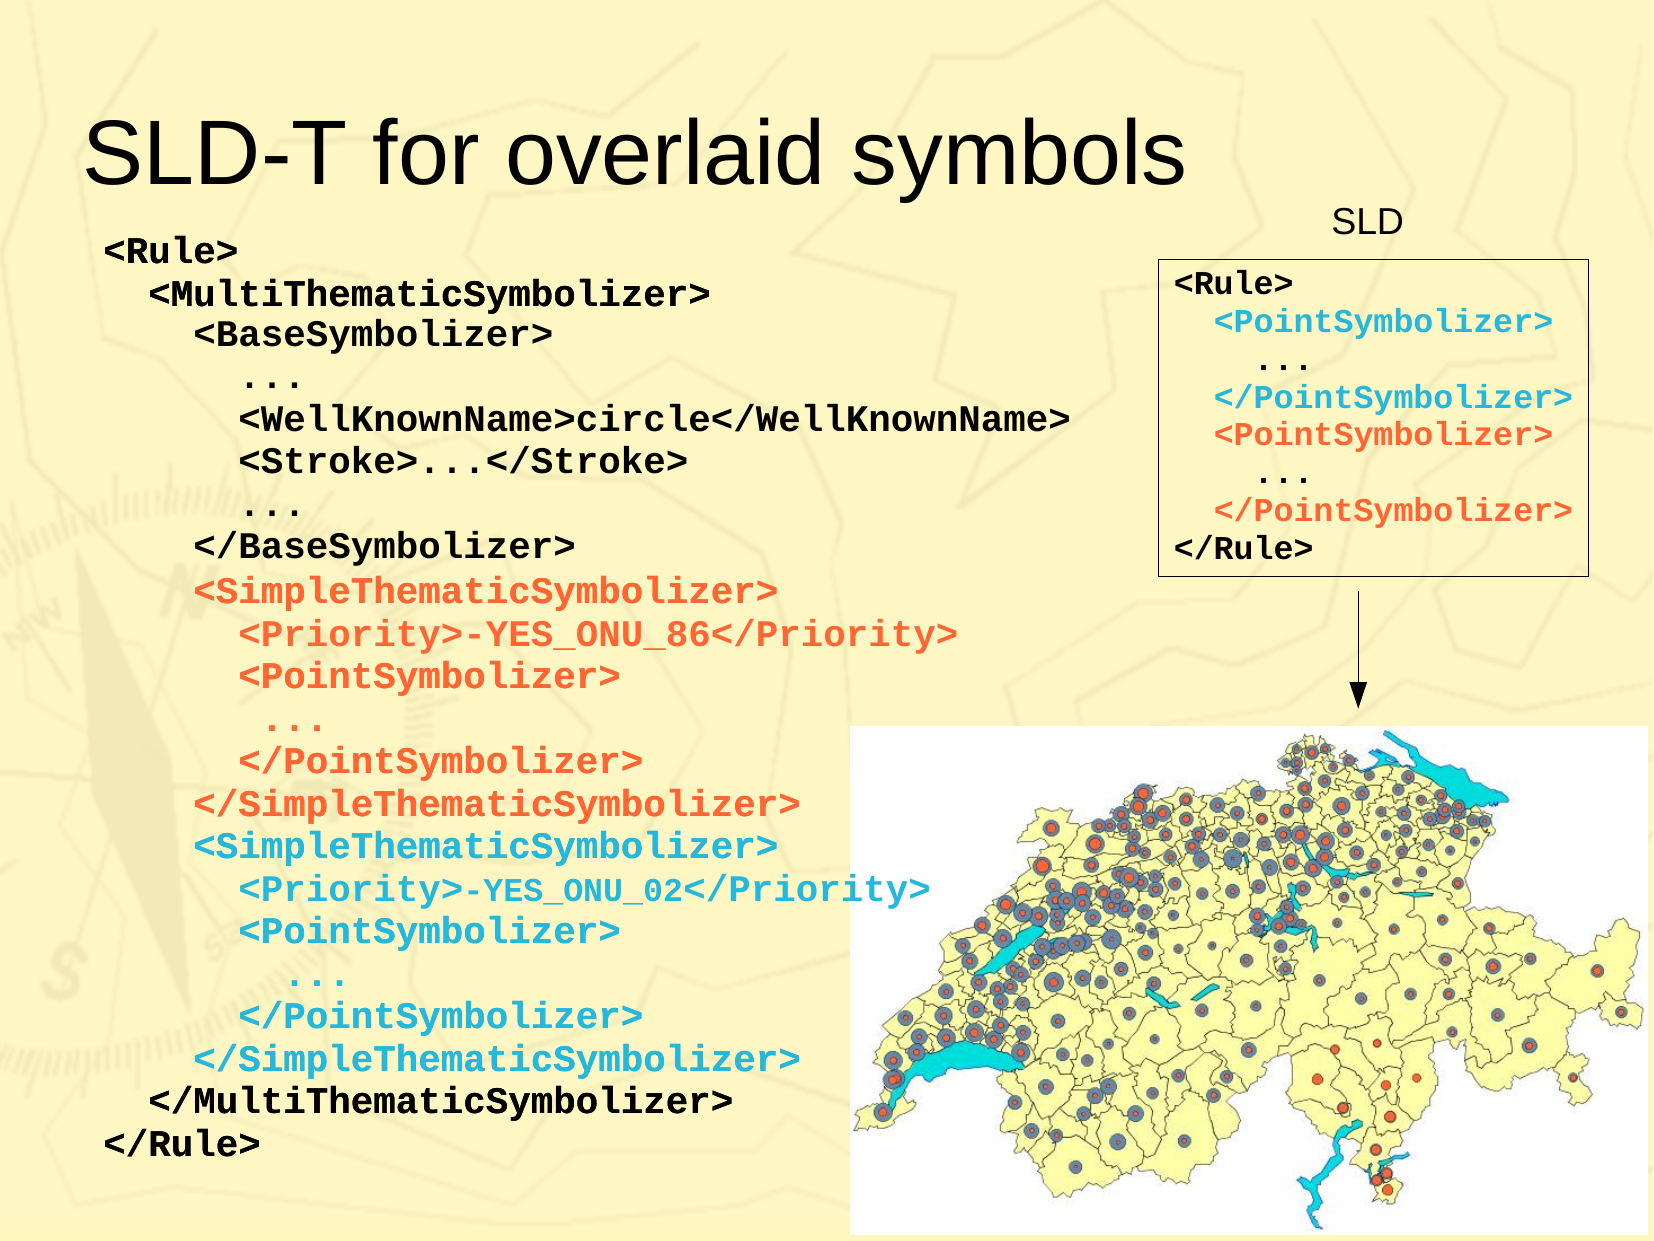

# SLD-T for overlaid symbols
SLD
<Rule>
 <MultiThematicSymbolizer>
 <SimpleThematicSymbolizer>
 <PointSymbolizer>
 ...
 </PointSymbolizer>
 </SimpleThematicSymbolizer>
 <SimpleThematicSymbolizer>
 <PointSymbolizer>
 ...
 </PointSymbolizer>
 </SimpleThematicSymbolizer>
 </MultiThematicSymbolizer>
</Rule>
<Rule>
 <MultiThematicSymbolizer>
 <SimpleThematicSymbolizer>
 <Priority>-YES_ONU_86</Priority>
 <PointSymbolizer>
 ...
 </PointSymbolizer>
 </SimpleThematicSymbolizer>
 <SimpleThematicSymbolizer>
 <Priority>-YES_ONU_02</Priority>
 <PointSymbolizer>
 ...
 </PointSymbolizer>
 </SimpleThematicSymbolizer>
 </MultiThematicSymbolizer>
</Rule>
<Rule>
 <PointSymbolizer>
 ...
 </PointSymbolizer>
 <PointSymbolizer>
 ...
 </PointSymbolizer>
</Rule>
 <BaseSymbolizer>
 ...
 <WellKnownName>circle</WellKnownName>
 <Stroke>...</Stroke>
 ...
 </BaseSymbolizer>